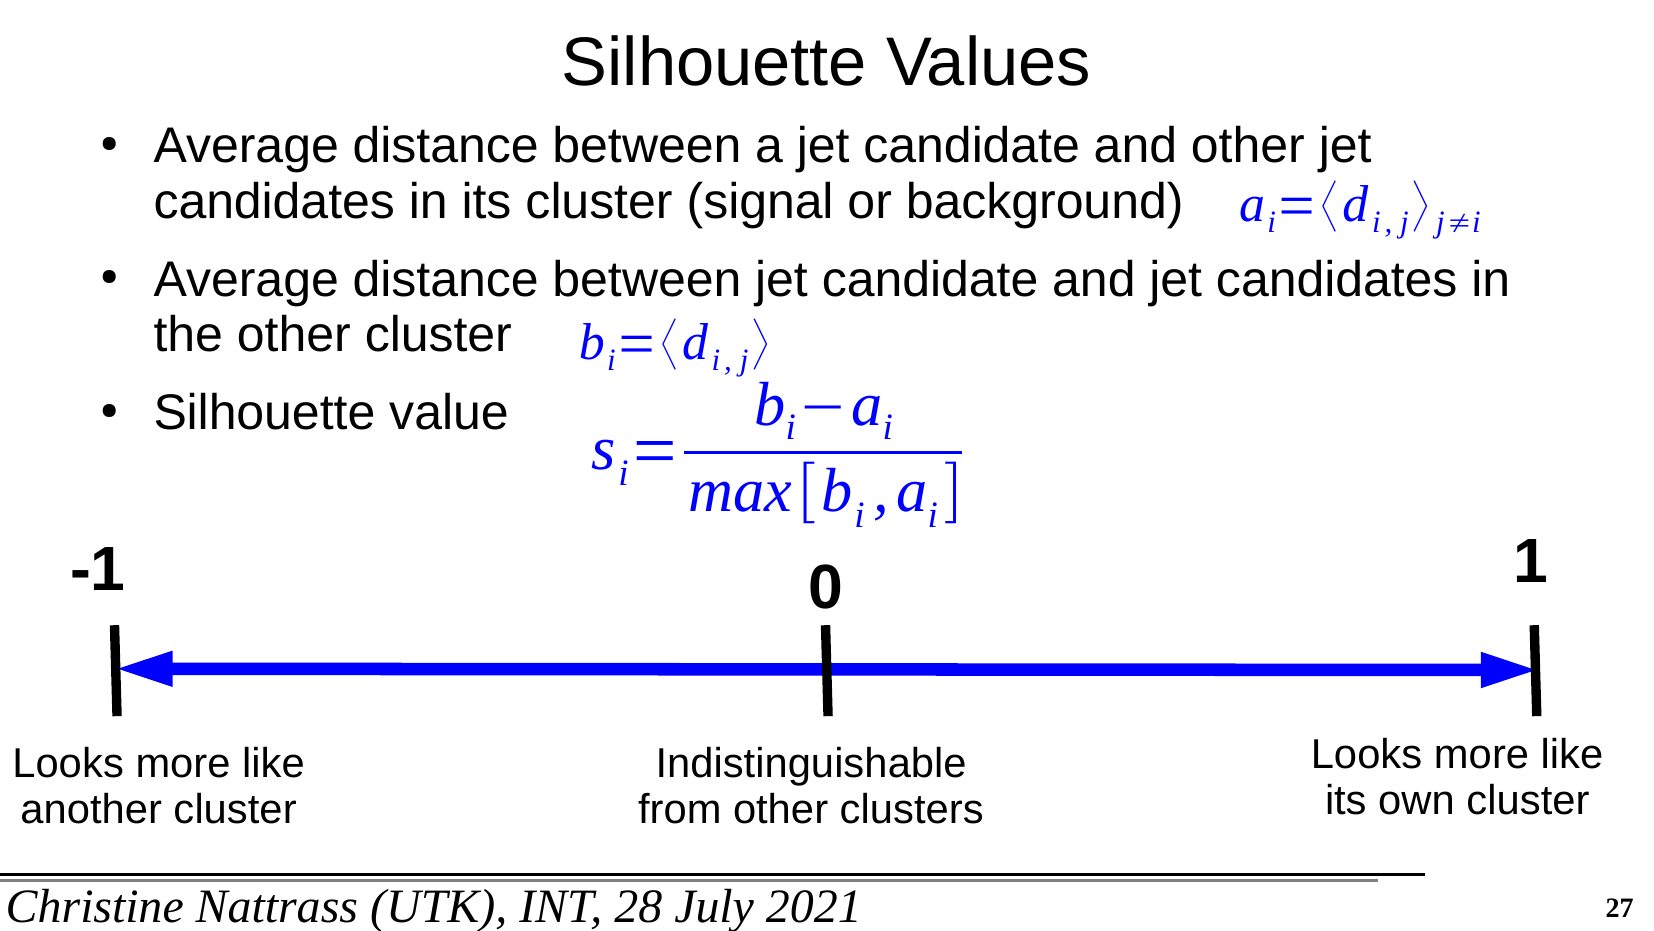

# Silhouette Values
Average distance between a jet candidate and other jet candidates in its cluster (signal or background)
Average distance between jet candidate and jet candidates in the other cluster
Silhouette value
 1
-1
0
Looks more like its own cluster
Looks more like another cluster
Indistinguishable from other clusters